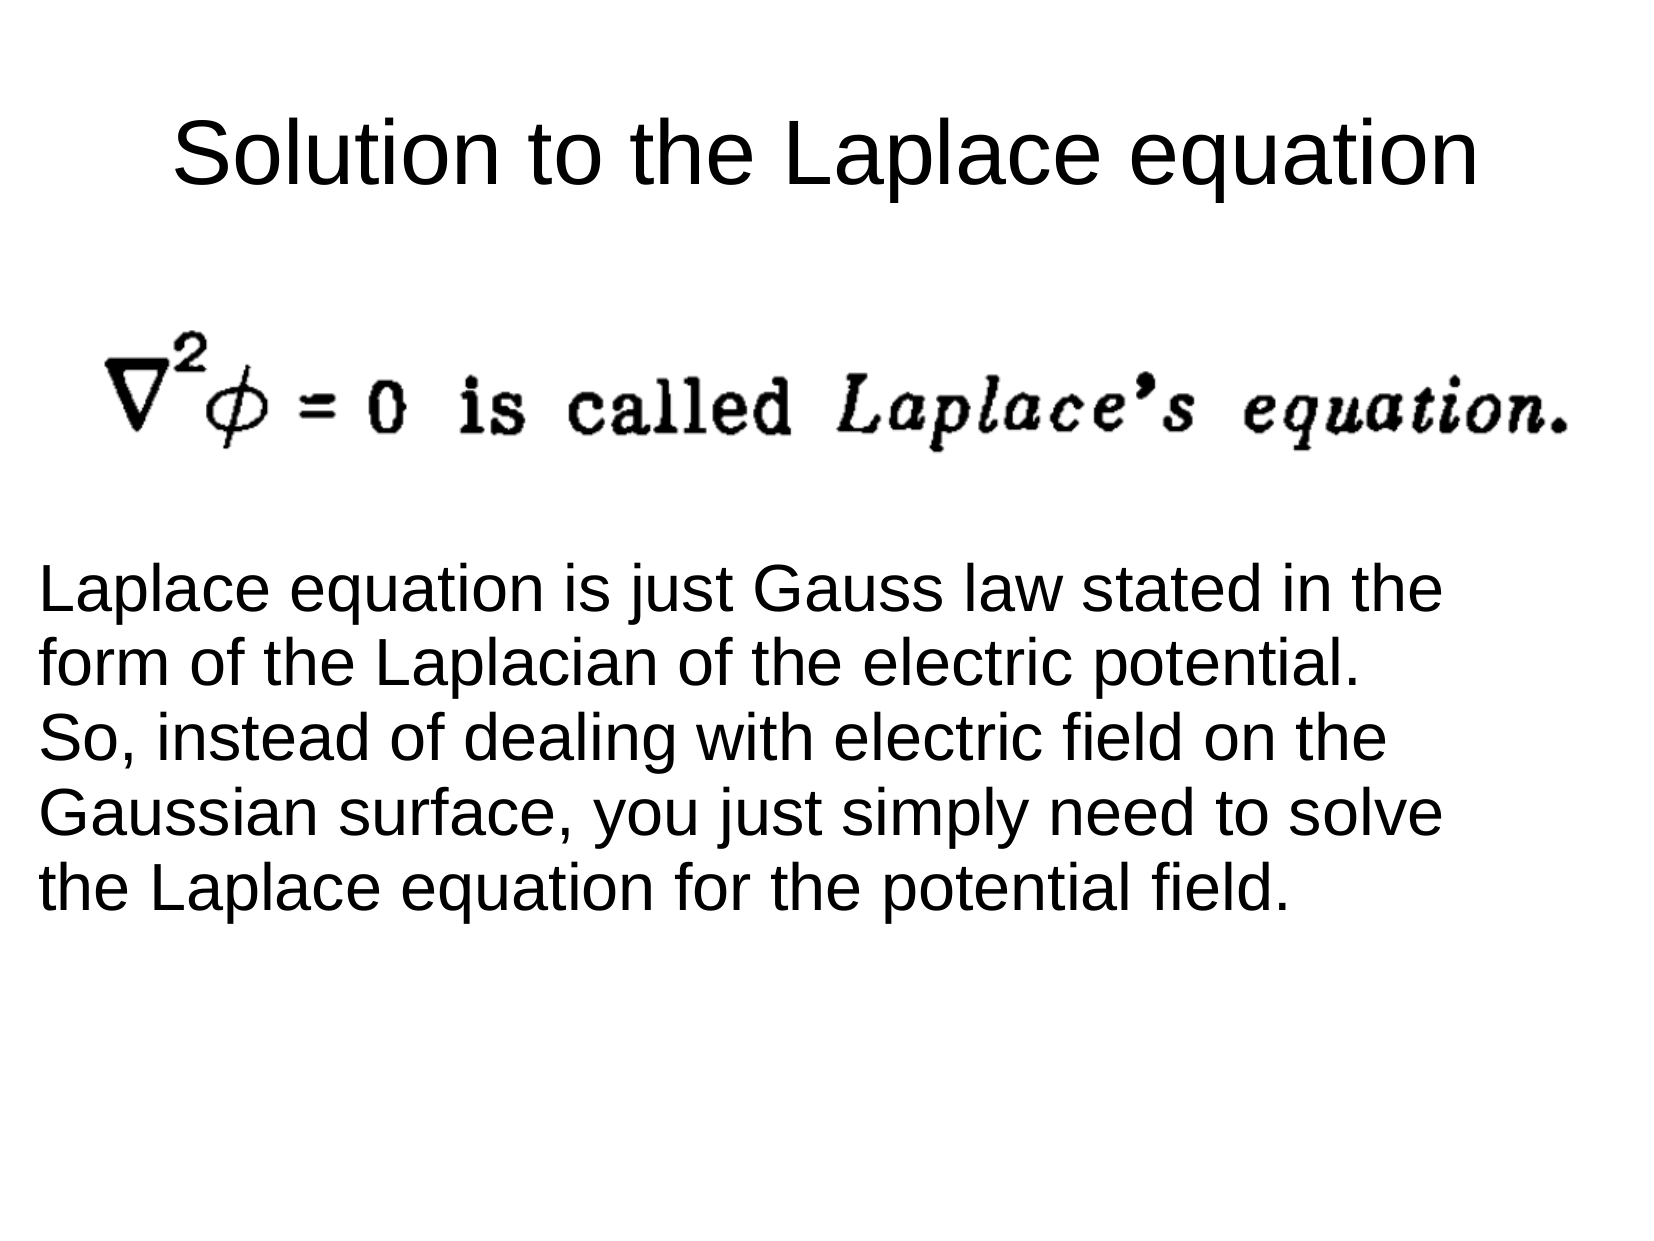

# Solution to the Laplace equation
Laplace equation is just Gauss law stated in the form of the Laplacian of the electric potential.
So, instead of dealing with electric field on the Gaussian surface, you just simply need to solve the Laplace equation for the potential field.